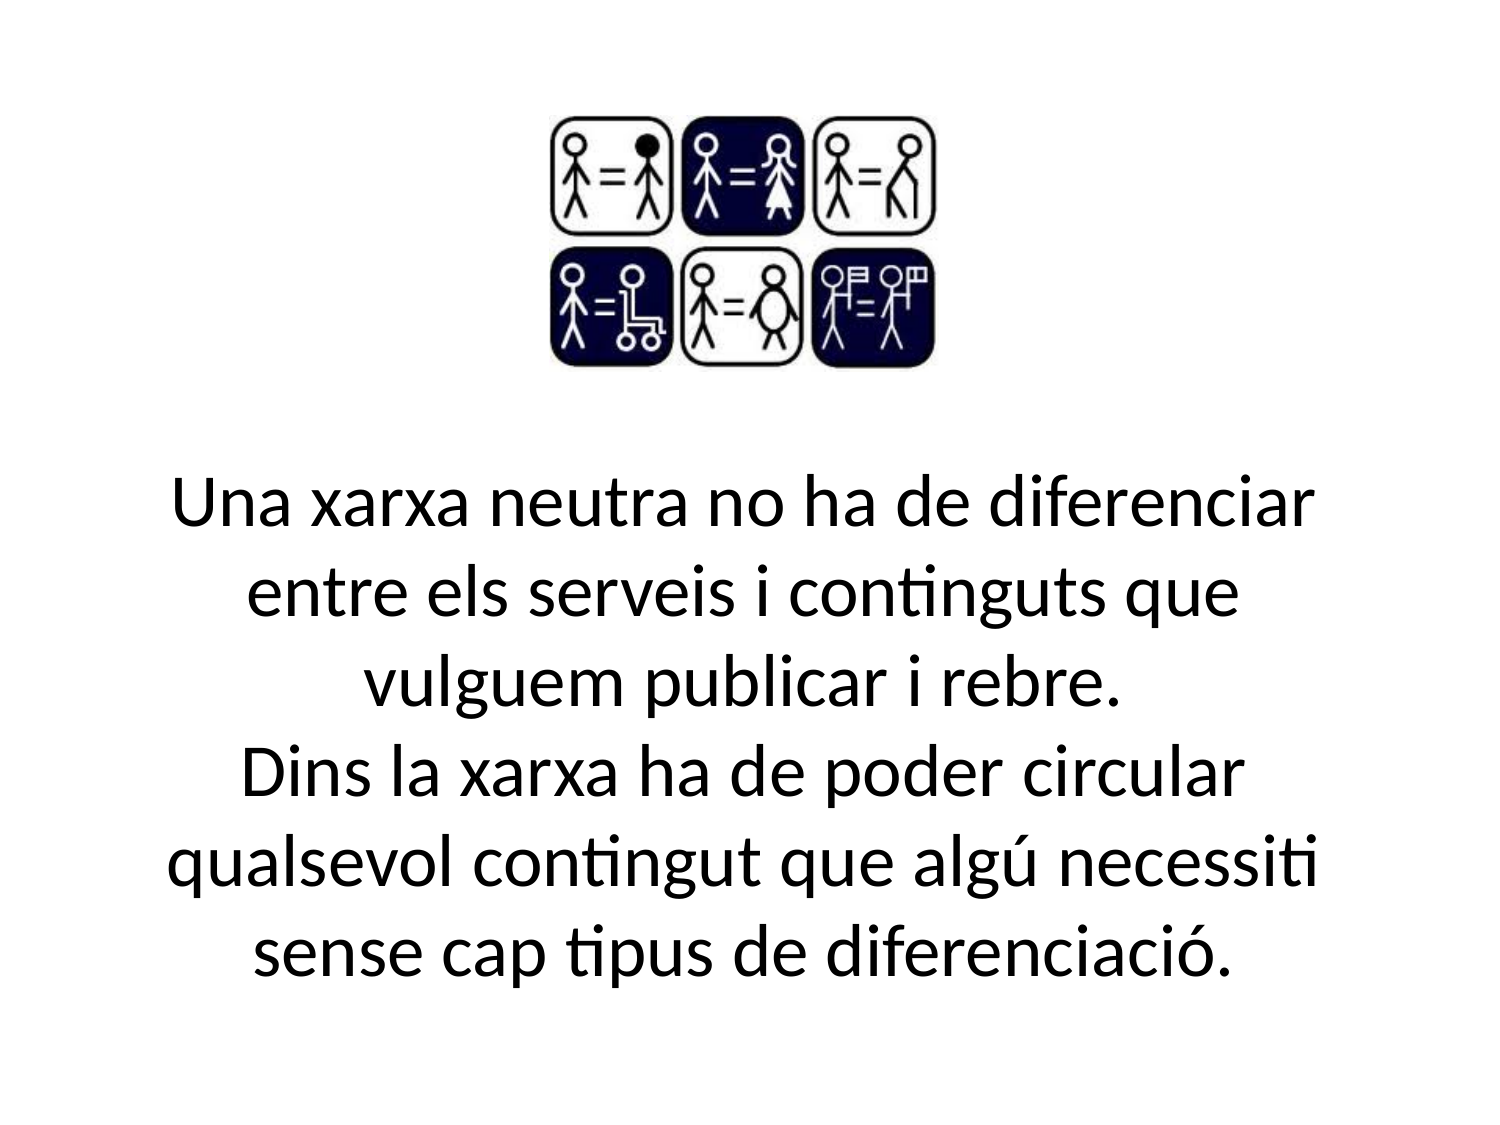

Una xarxa neutra no ha de diferenciar entre els serveis i continguts que vulguem publicar i rebre.
Dins la xarxa ha de poder circular qualsevol contingut que algú necessiti sense cap tipus de diferenciació.